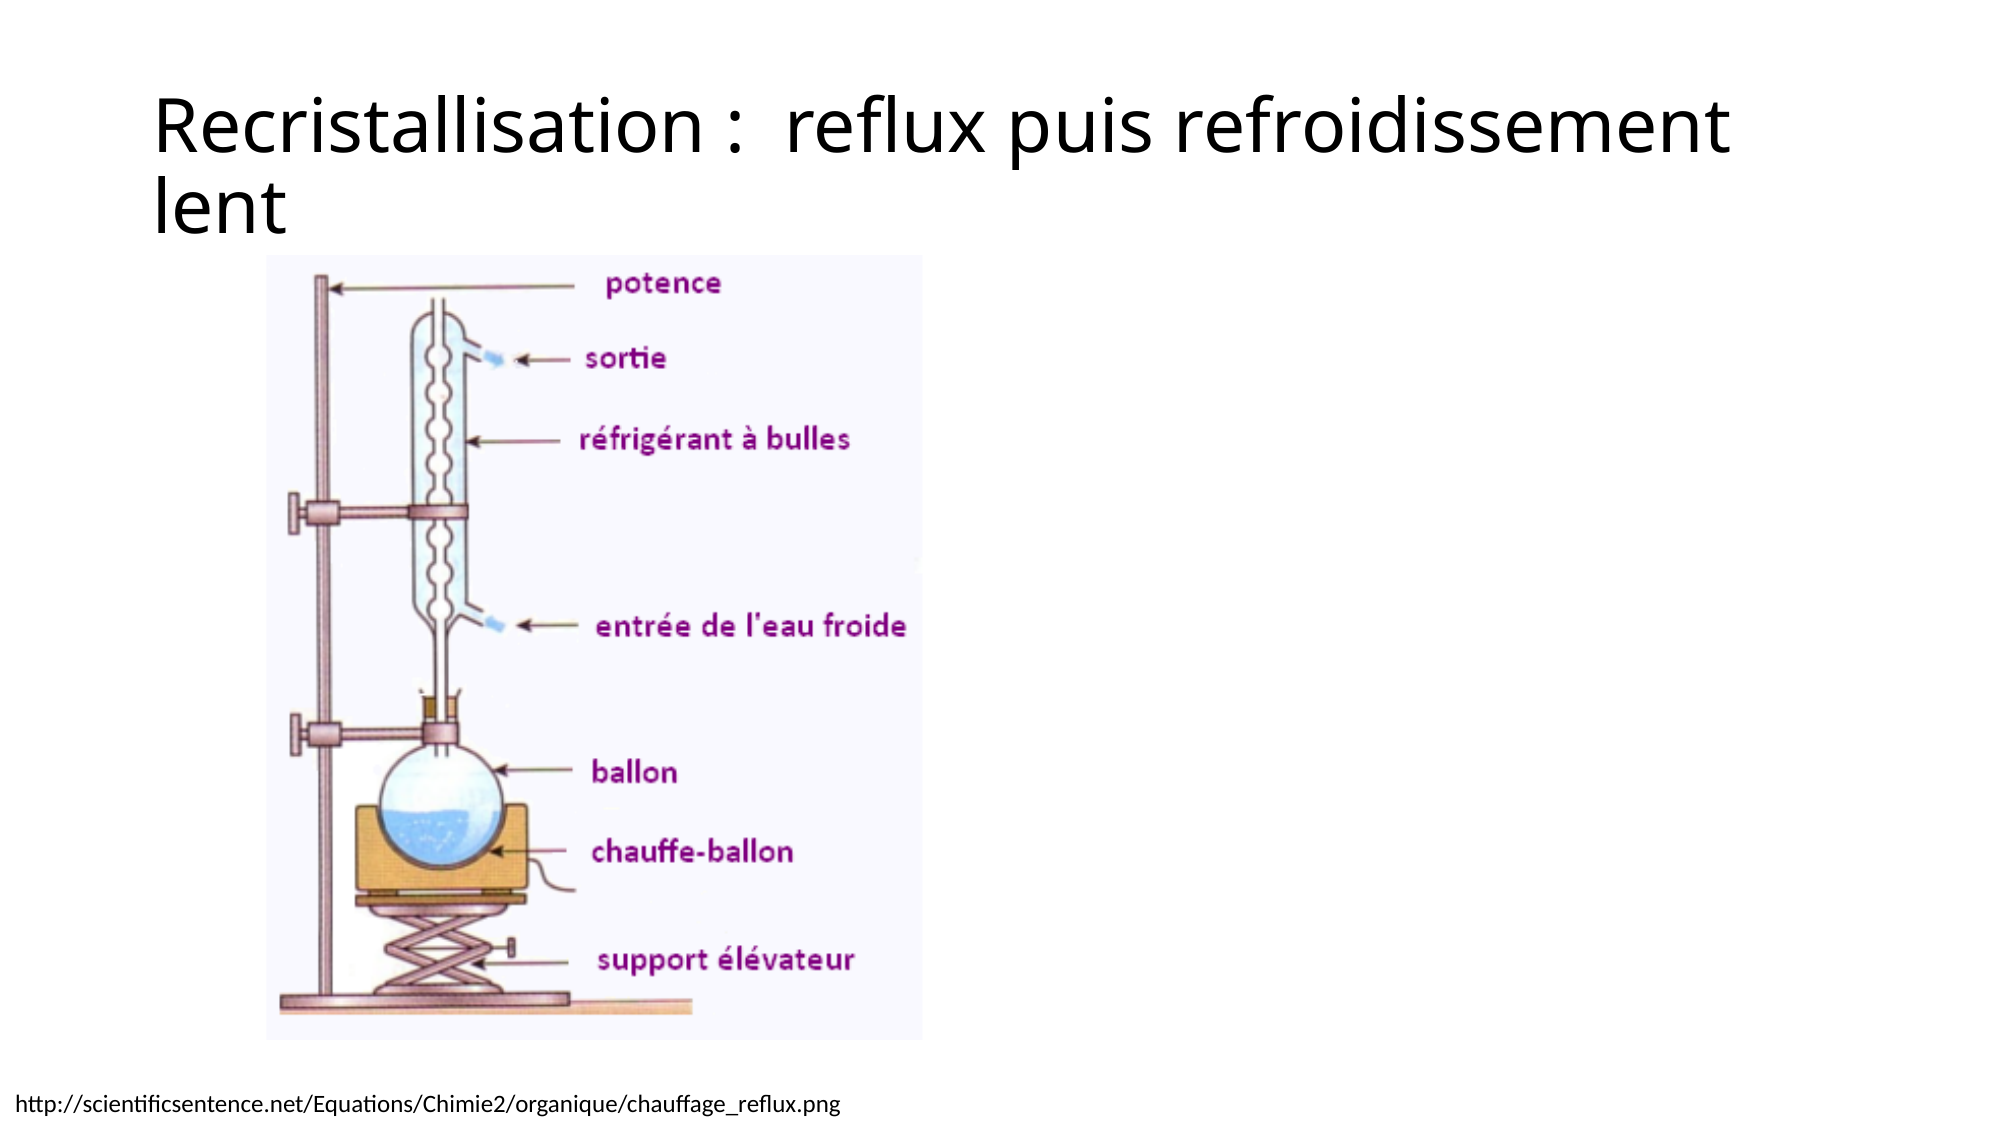

# Recristallisation :  reflux puis refroidissement lent
http://scientificsentence.net/Equations/Chimie2/organique/chauffage_reflux.png